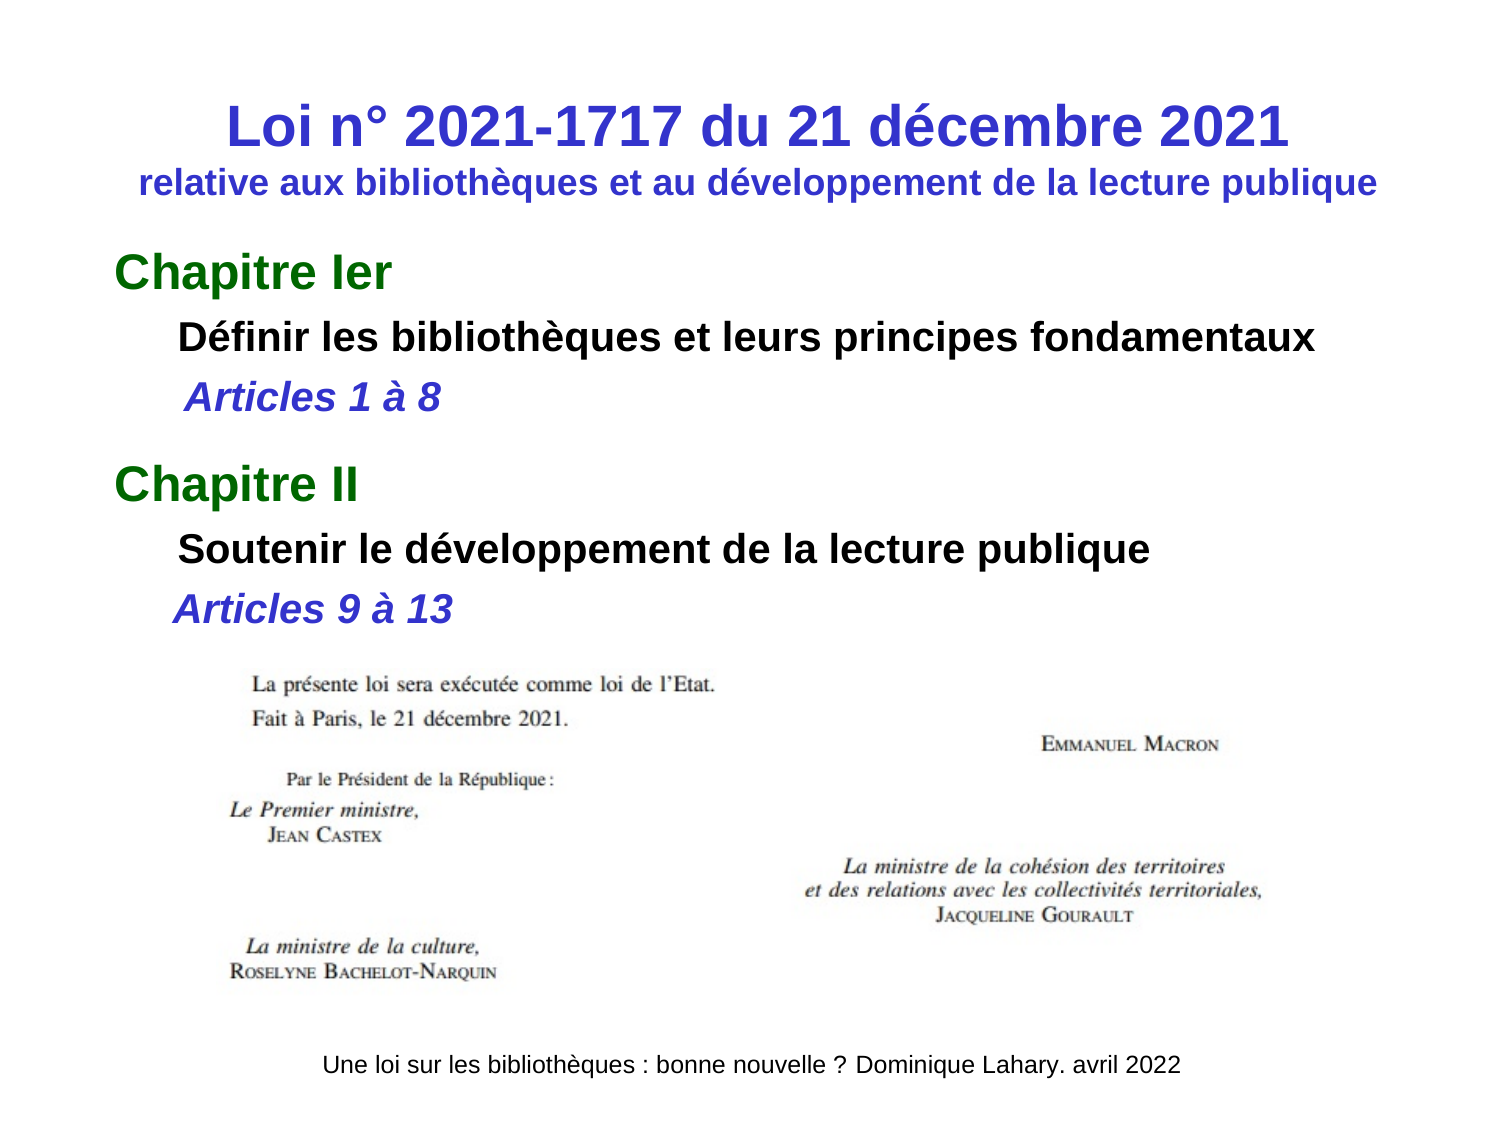

# Loi n° 2021-1717 du 21 décembre 2021 relative aux bibliothèques et au développement de la lecture publique
Chapitre Ier
	Définir les bibliothèques et leurs principes fondamentaux
 Articles 1 à 8
Chapitre II
	Soutenir le développement de la lecture publique
 Articles 9 à 13
Une loi sur les bibliothèques : bonne nouvelle ? Dominique Lahary. avril 2022